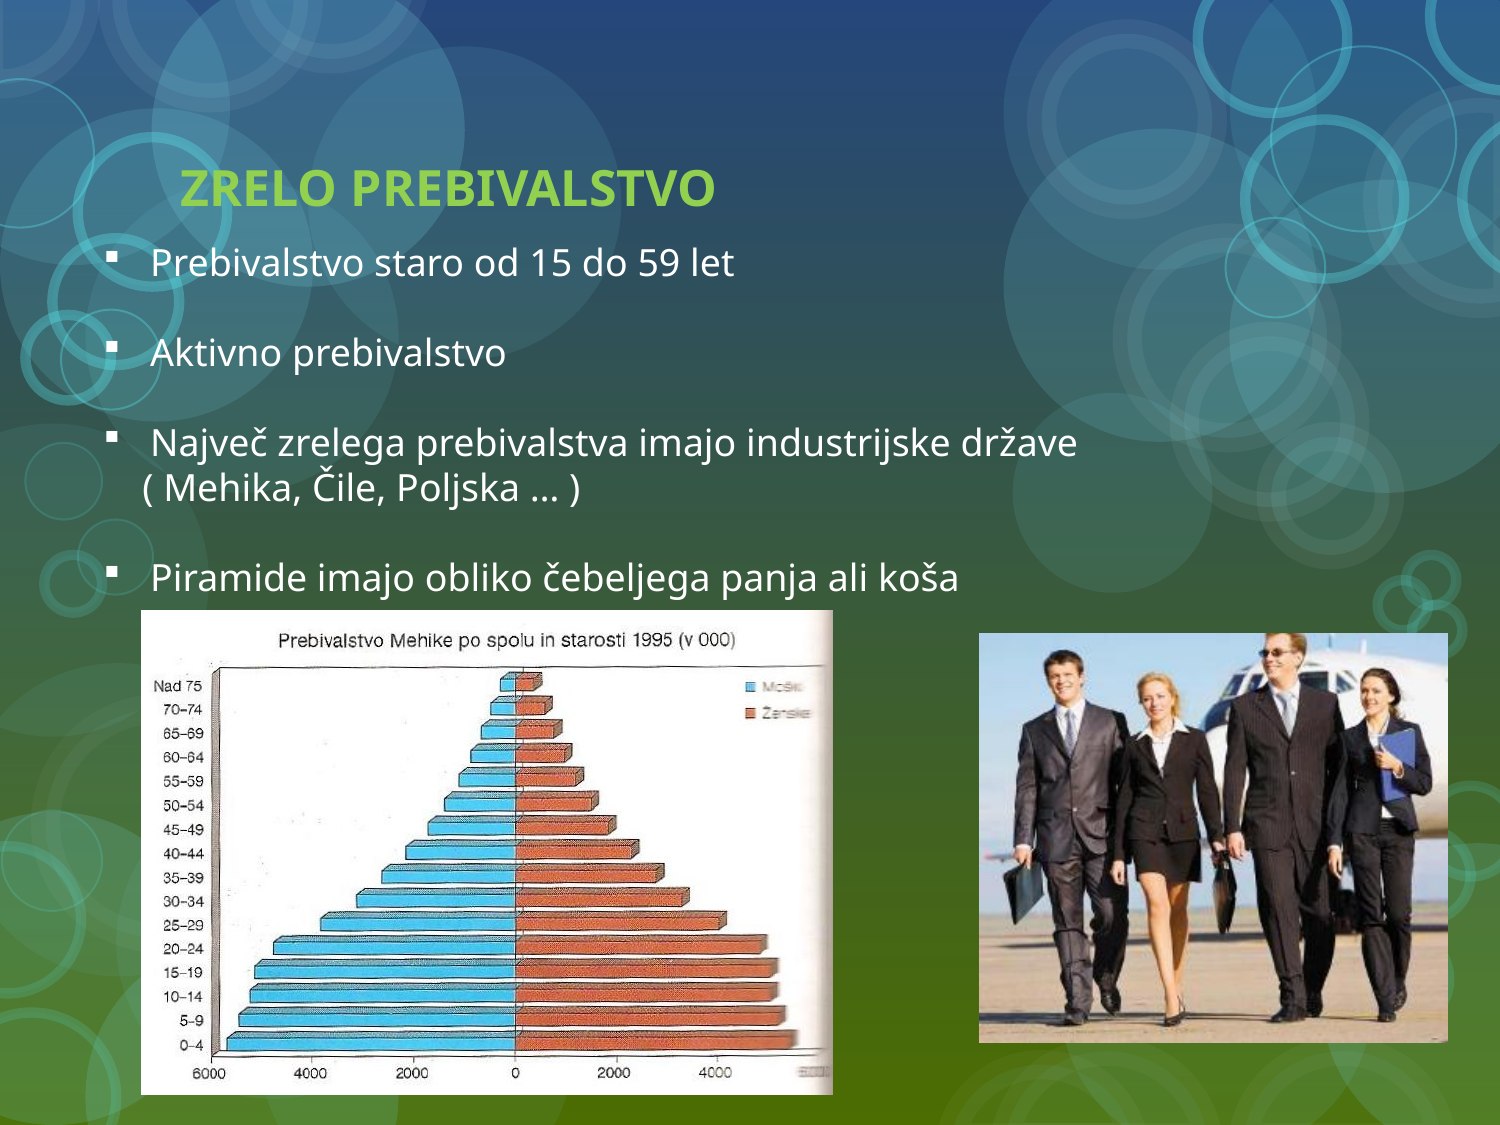

# ZRELO PREBIVALSTVO
Prebivalstvo staro od 15 do 59 let
Aktivno prebivalstvo
Največ zrelega prebivalstva imajo industrijske države
 ( Mehika, Čile, Poljska … )
Piramide imajo obliko čebeljega panja ali koša